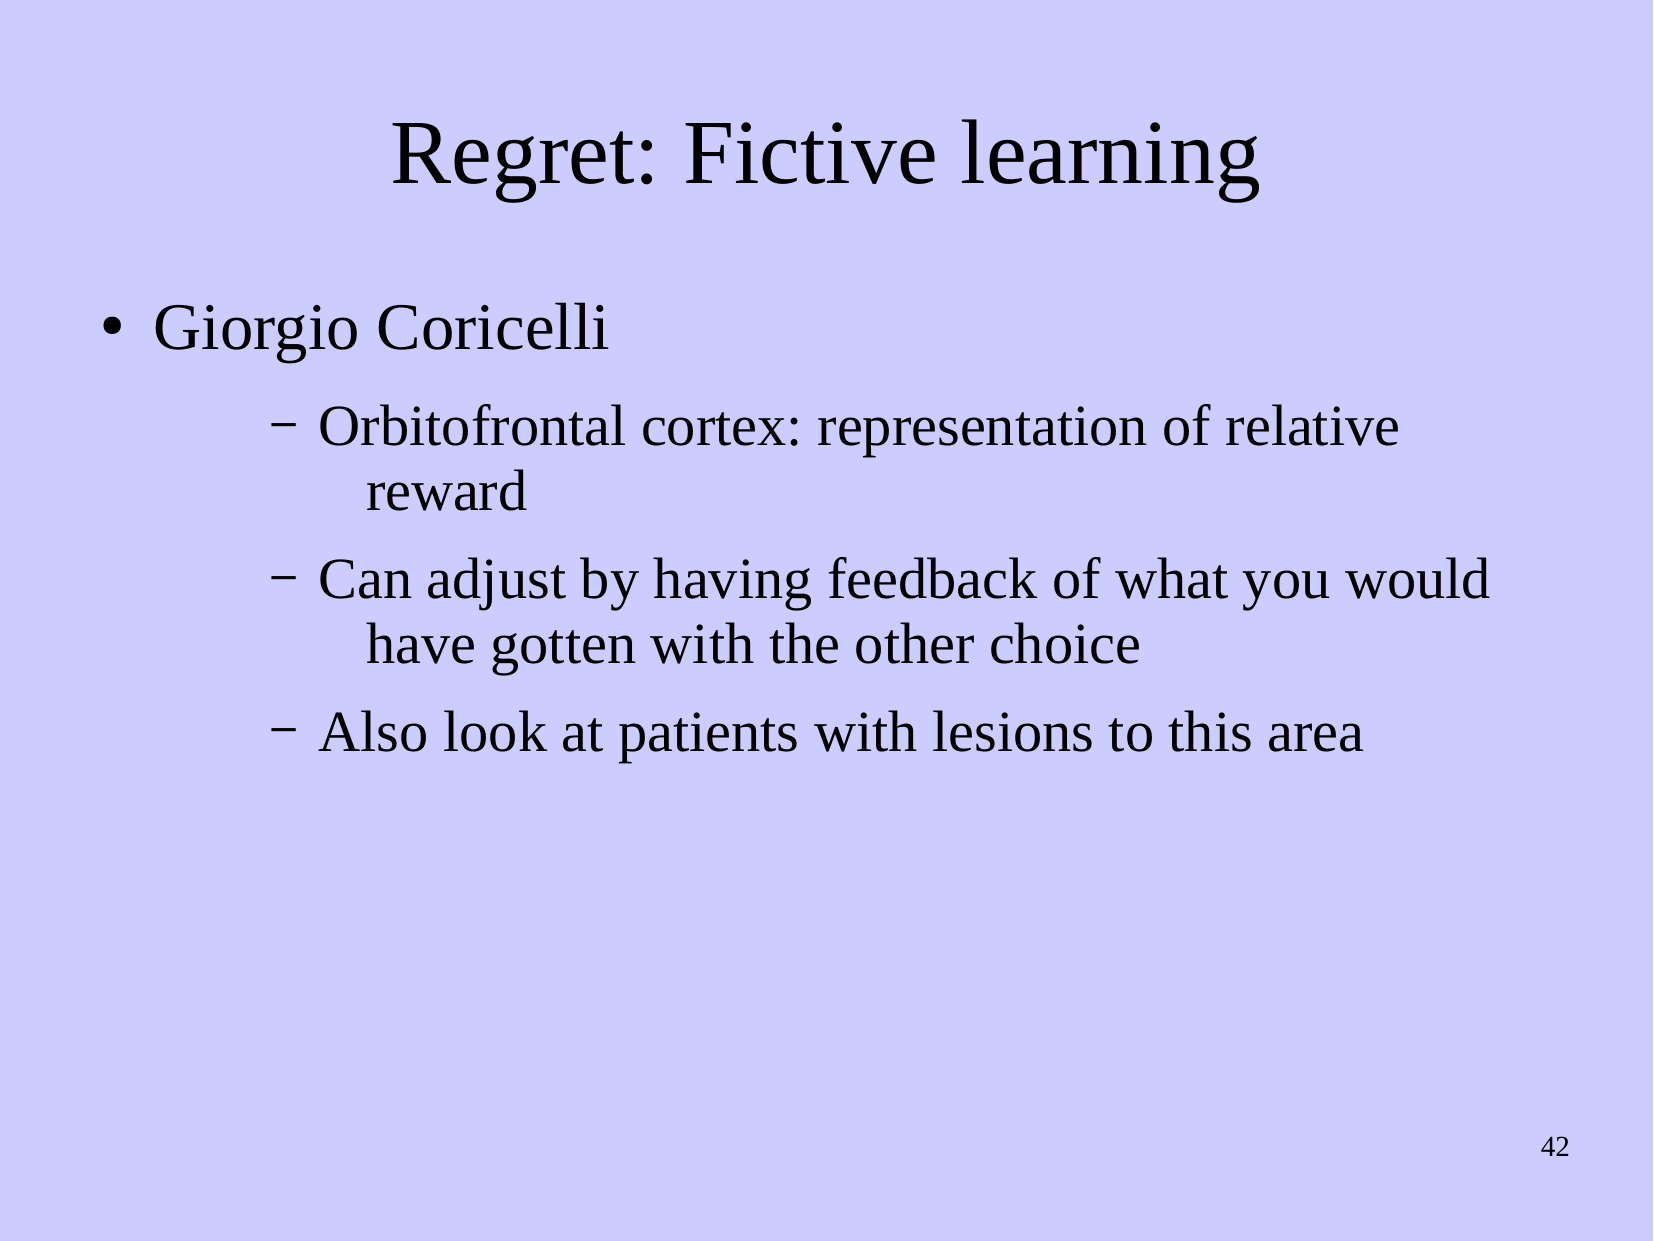

# Regret: Fictive learning
Giorgio Coricelli
Orbitofrontal cortex: representation of relative reward
Can adjust by having feedback of what you would have gotten with the other choice
Also look at patients with lesions to this area
42